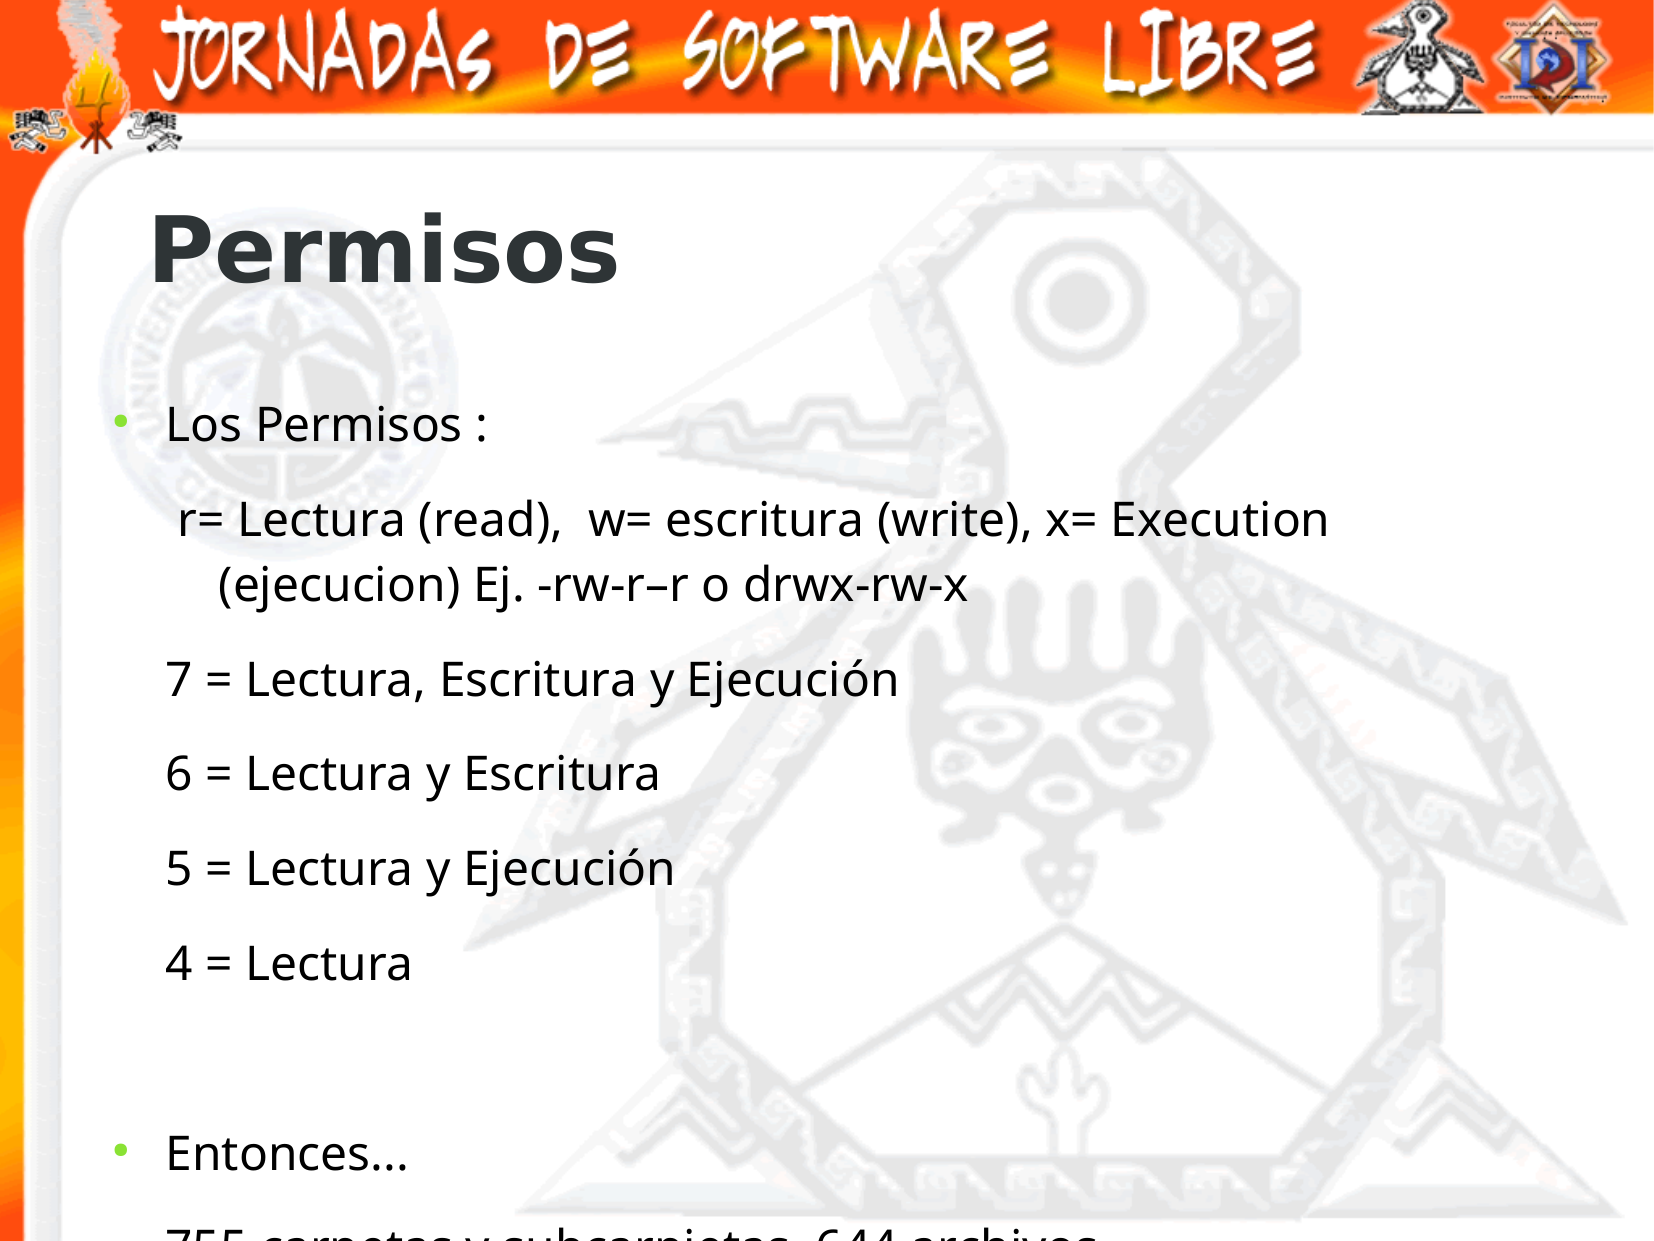

# Permisos
Los Permisos :
 r= Lectura (read), w= escritura (write), x= Execution (ejecucion) Ej. -rw-r–r o drwx-rw-x
7 = Lectura, Escritura y Ejecución
6 = Lectura y Escritura
5 = Lectura y Ejecución
4 = Lectura
Entonces...
755 carpetas y subcarpietas, 644 archivos
configuration.php 444 o 644.